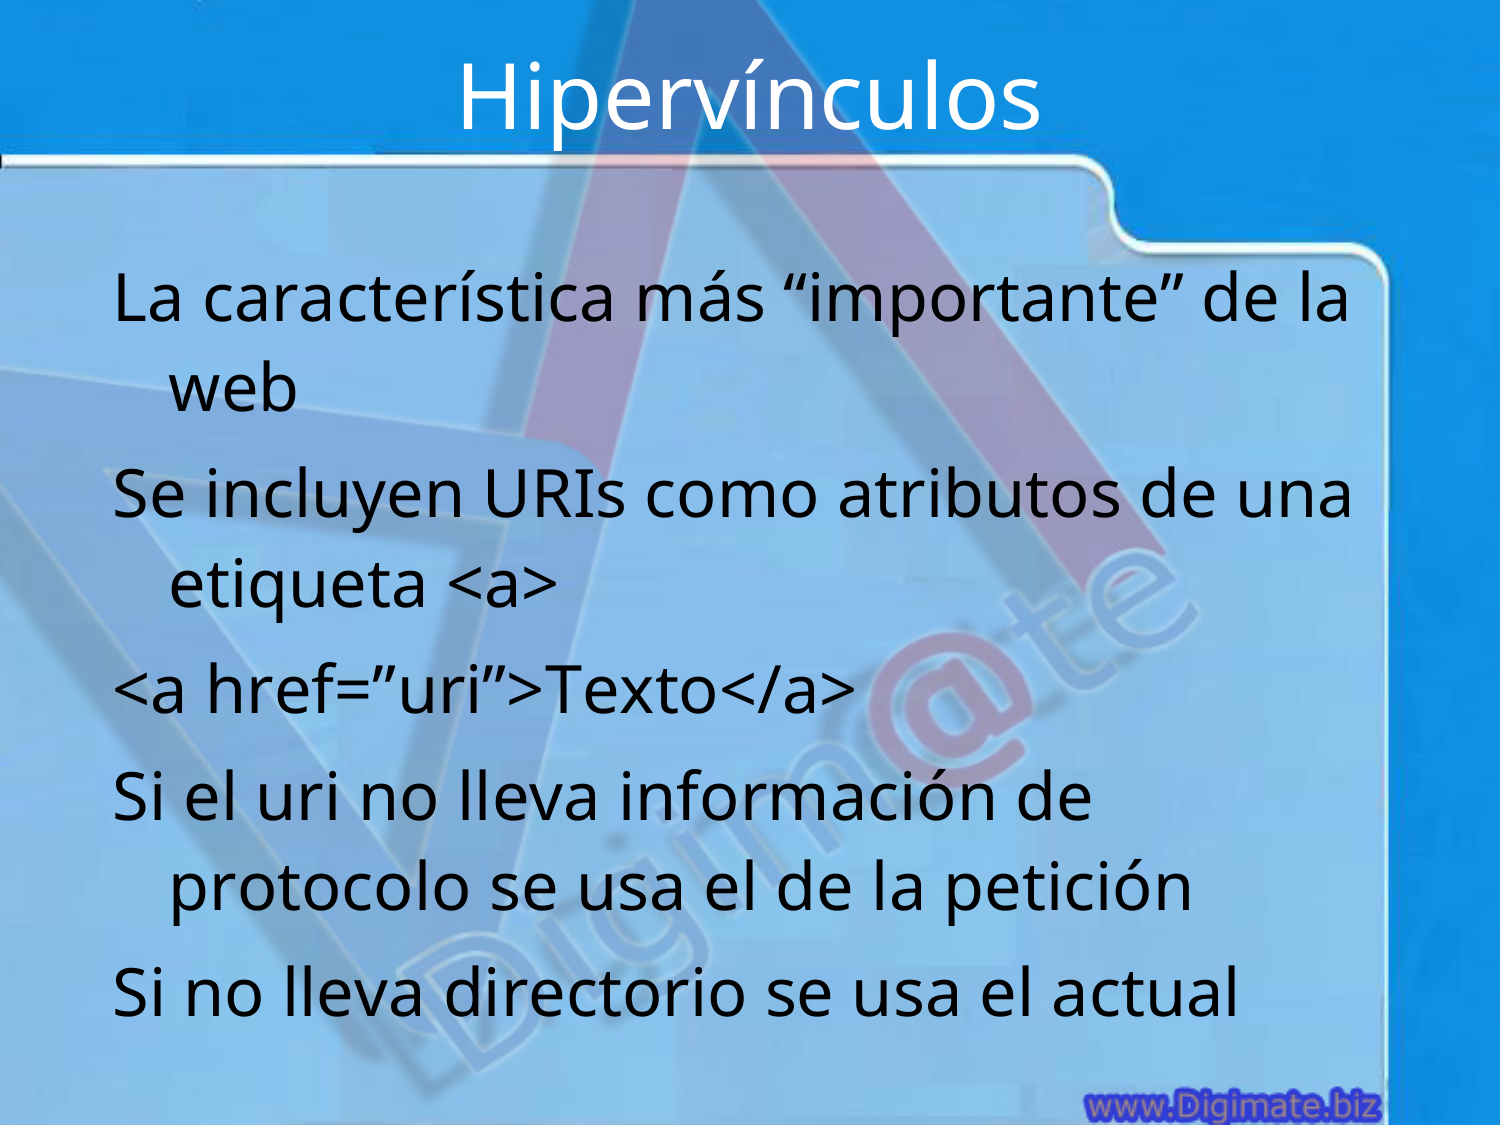

# Hipervínculos
La característica más “importante” de la web
Se incluyen URIs como atributos de una etiqueta <a>
<a href=”uri”>Texto</a>
Si el uri no lleva información de protocolo se usa el de la petición
Si no lleva directorio se usa el actual